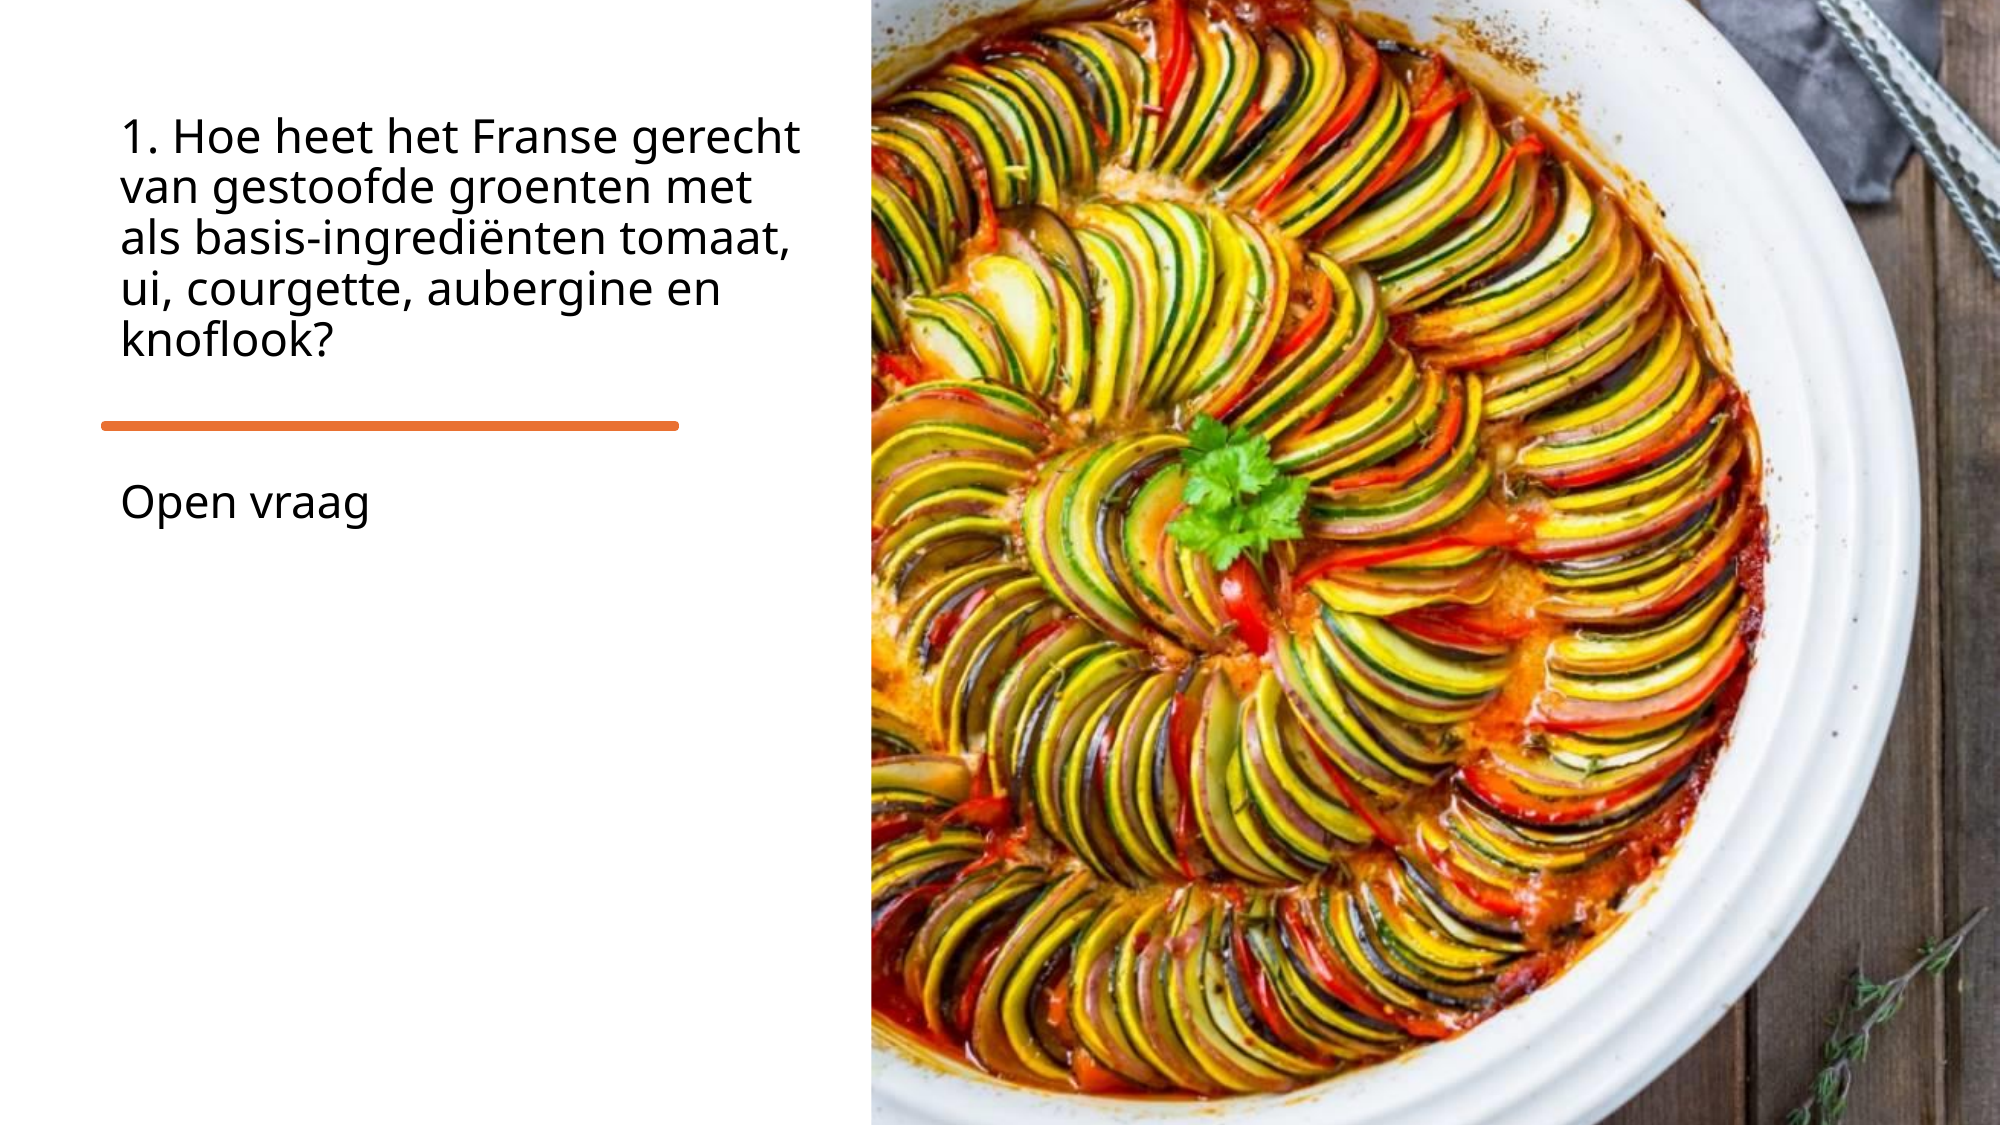

# 1. Hoe heet het Franse gerecht van gestoofde groenten met als basis-ingrediënten tomaat, ui, courgette, aubergine en knoflook?
Open vraag